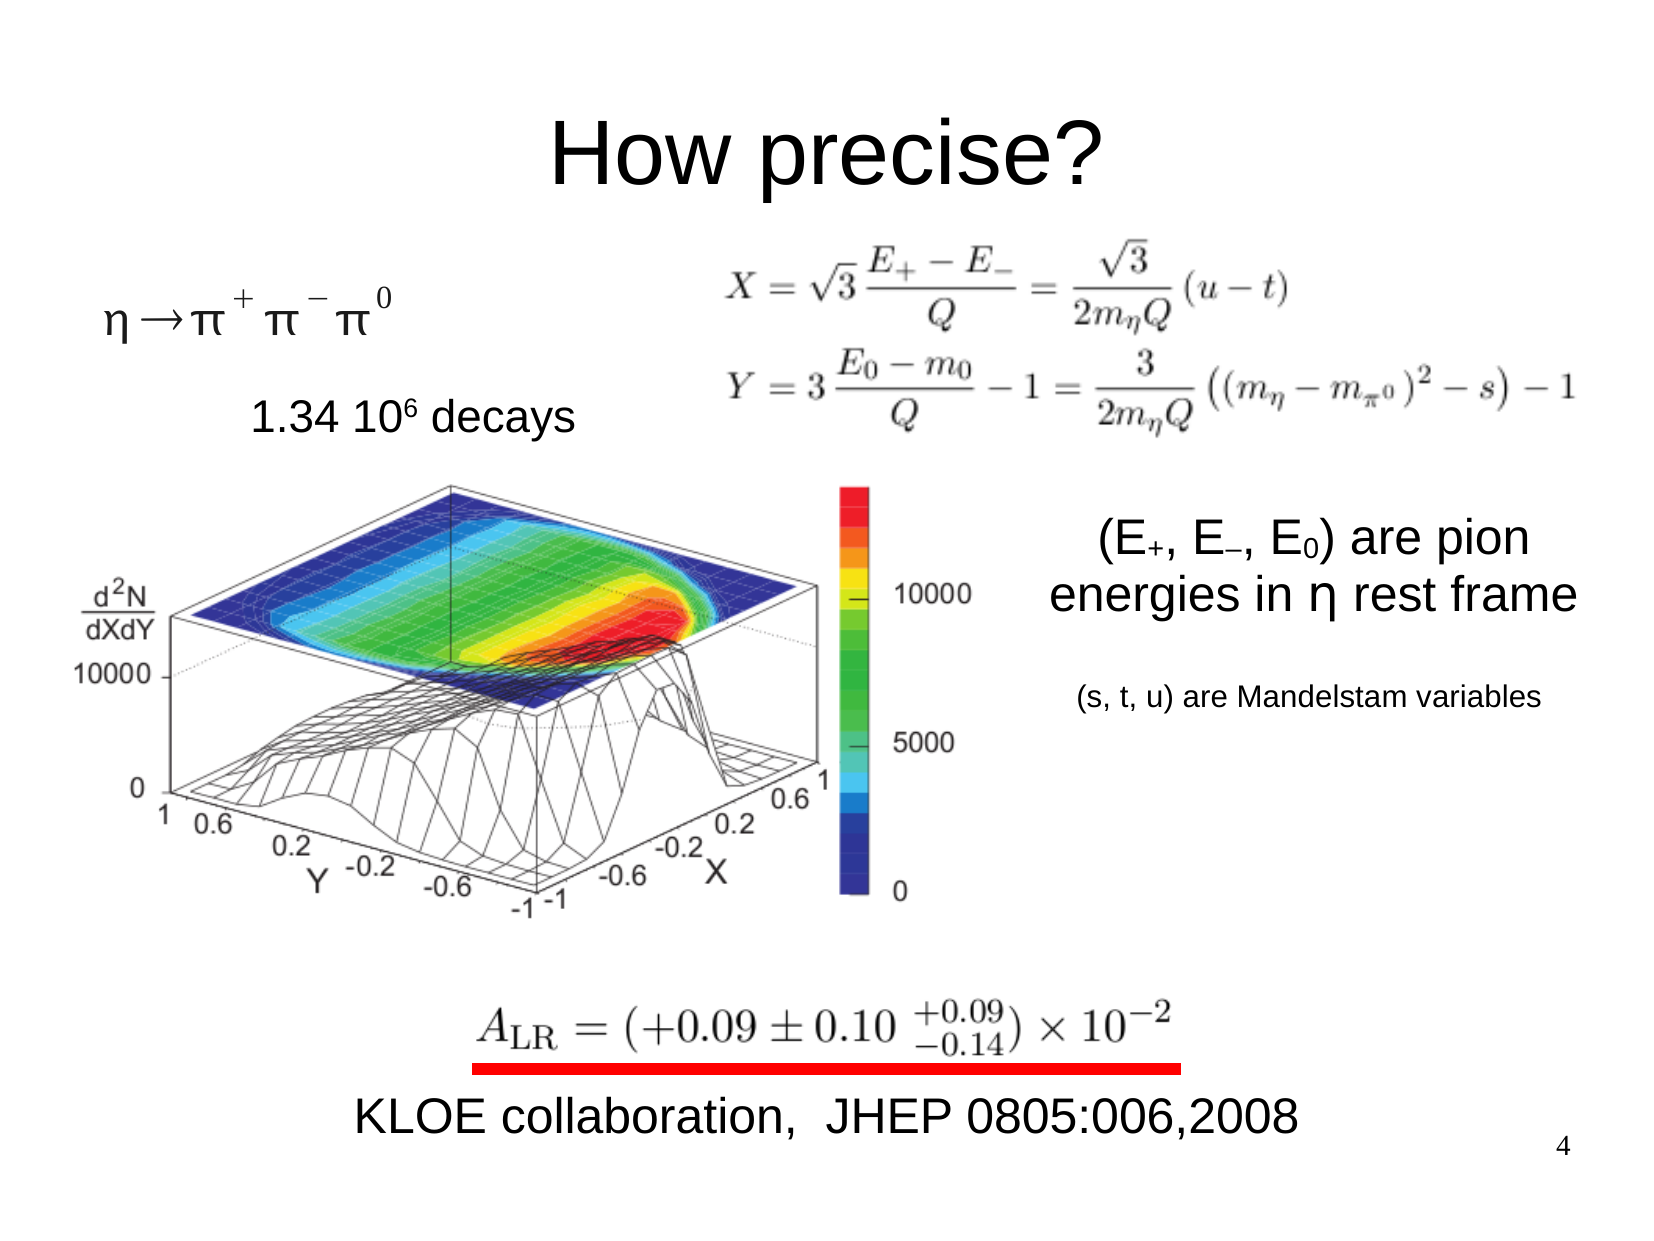

# How precise?
1.34 106 decays
(E+, E–, E0) are pion energies in η rest frame
(s, t, u) are Mandelstam variables
KLOE collaboration, JHEP 0805:006,2008
4